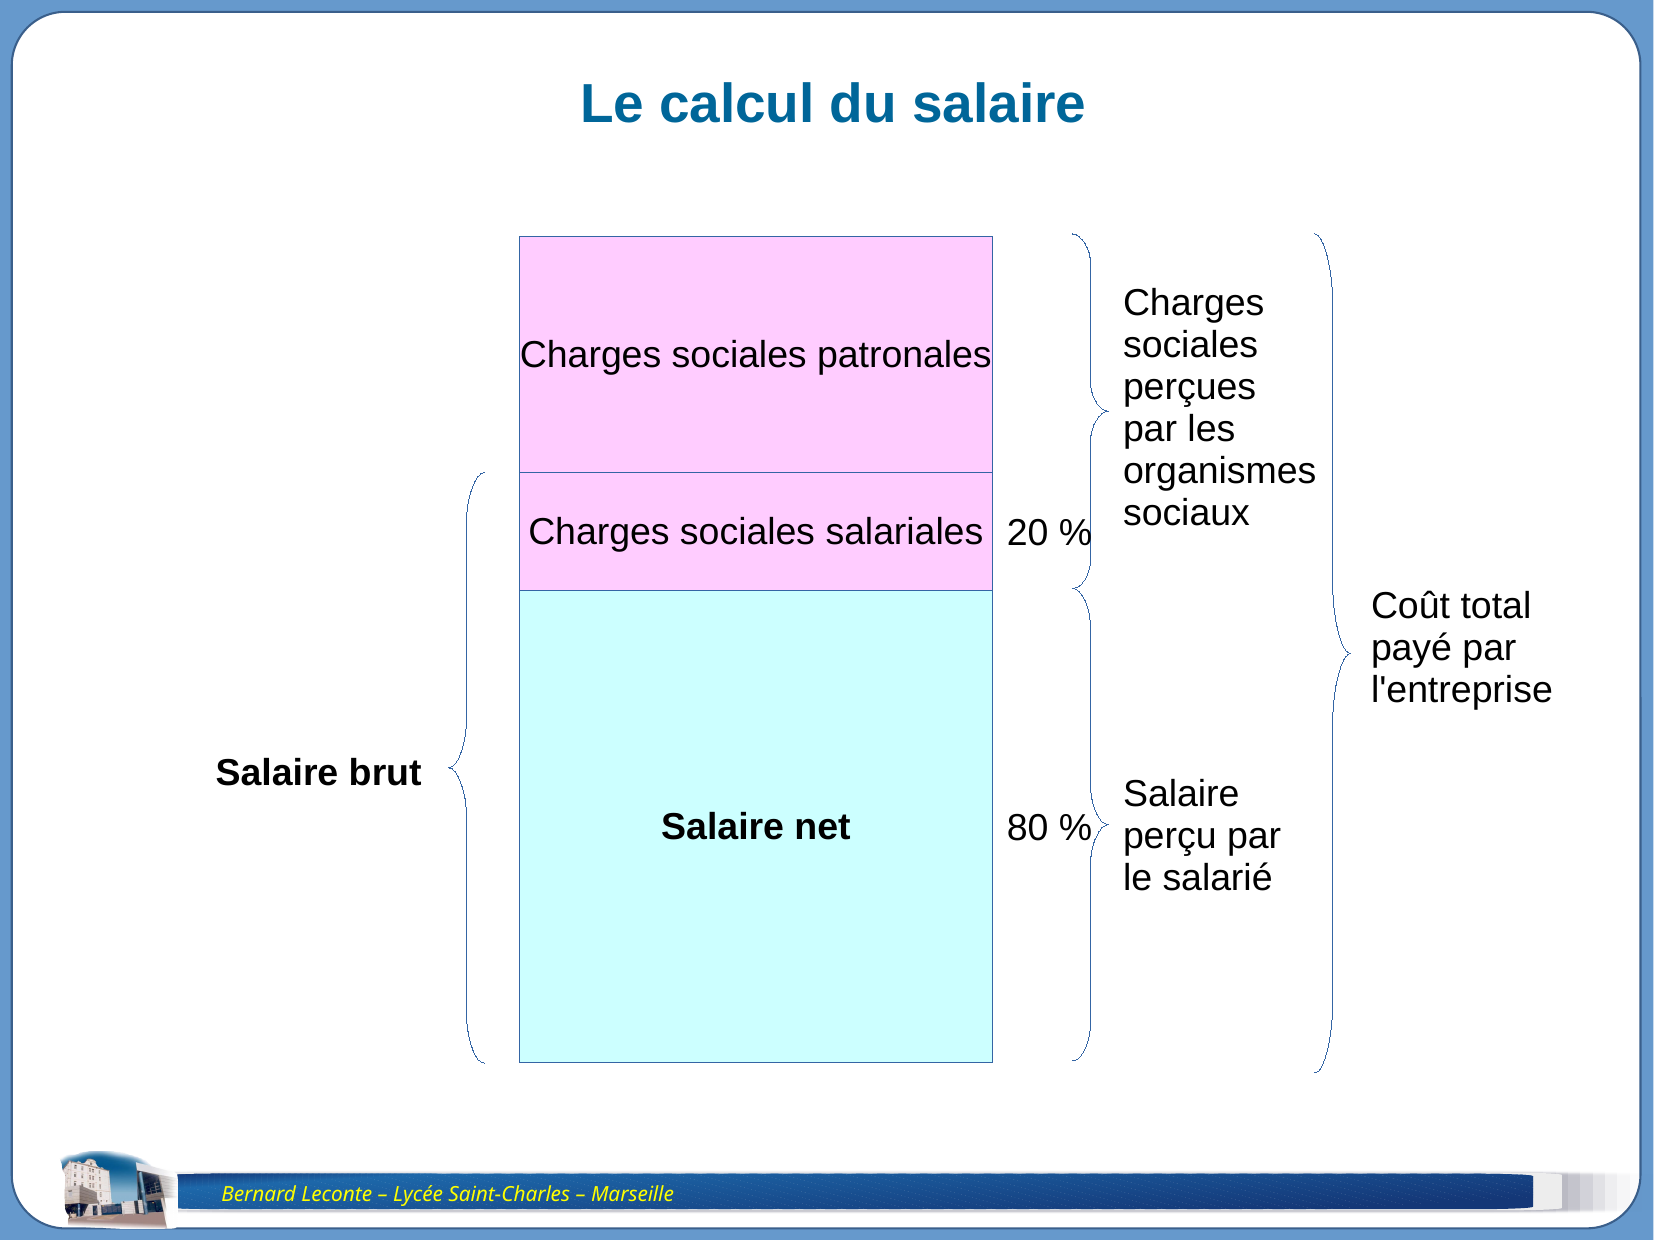

Le calcul du salaire
Charges sociales patronales
Charges
sociales
perçues par les organismes sociaux
Charges sociales salariales
20 %
Coût total payé par l'entreprise
Salaire net
Salaire brut
Salaire perçu par le salarié
80 %
3